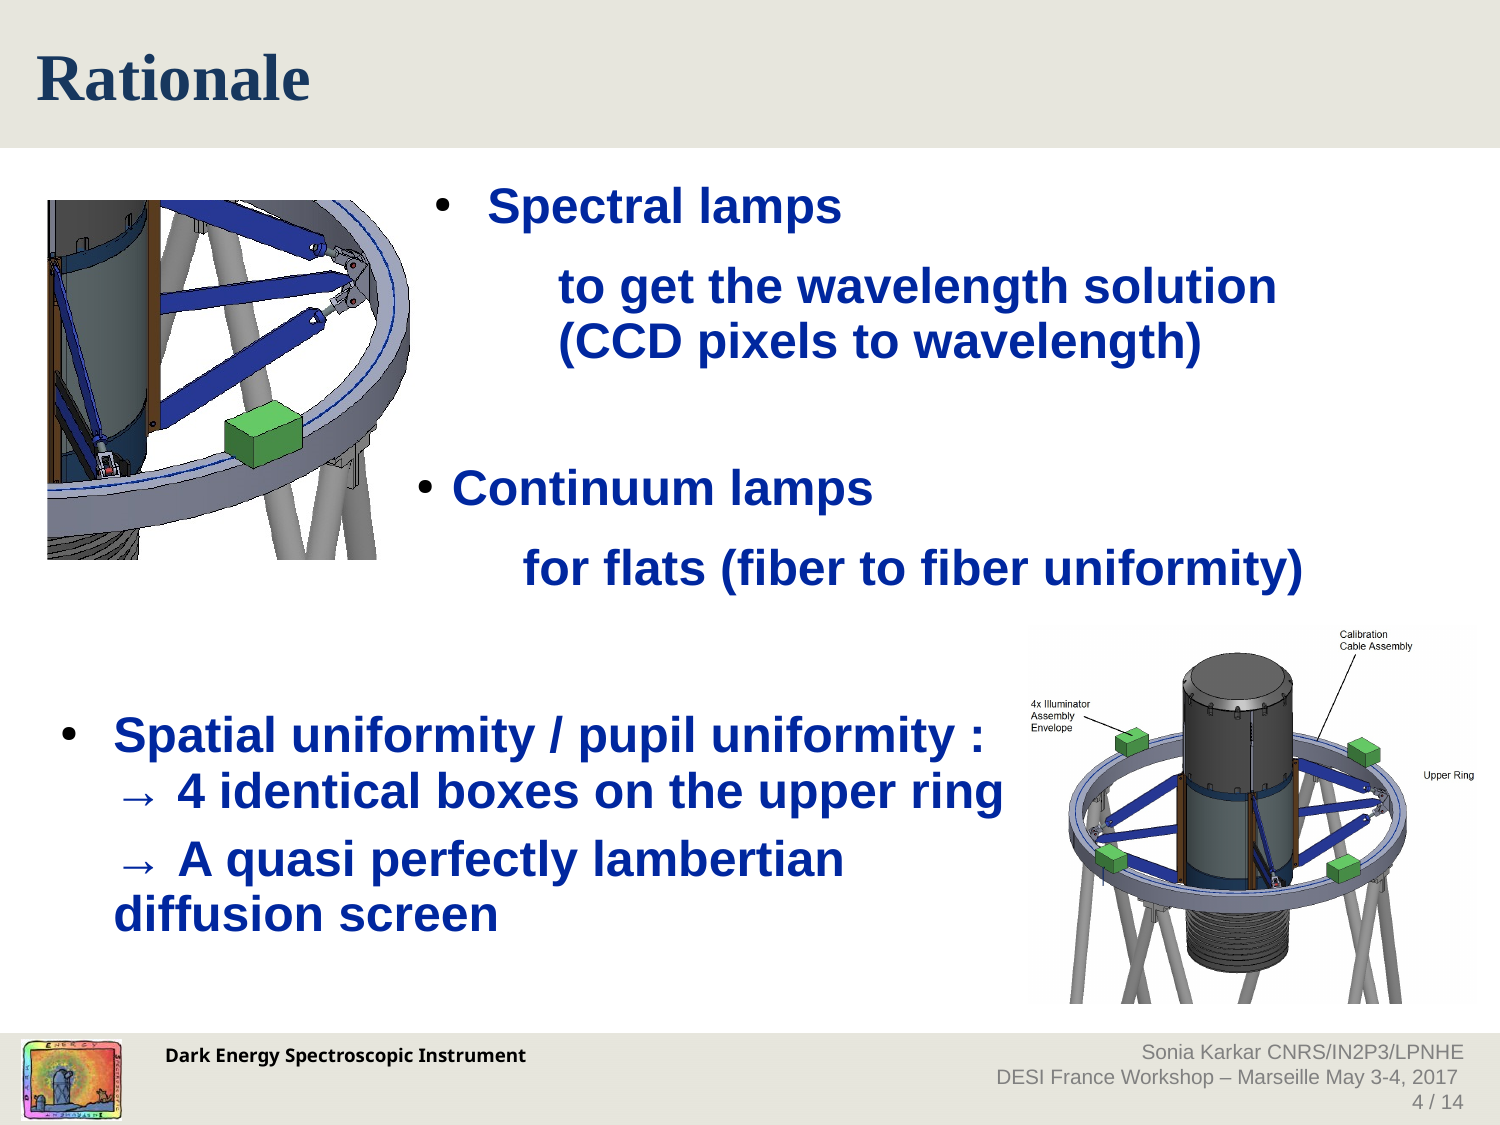

# Rationale
Spectral lamps
to get the wavelength solution (CCD pixels to wavelength)
Continuum lamps
for flats (fiber to fiber uniformity)
Spatial uniformity / pupil uniformity : → 4 identical boxes on the upper ring
→ A quasi perfectly lambertian diffusion screen